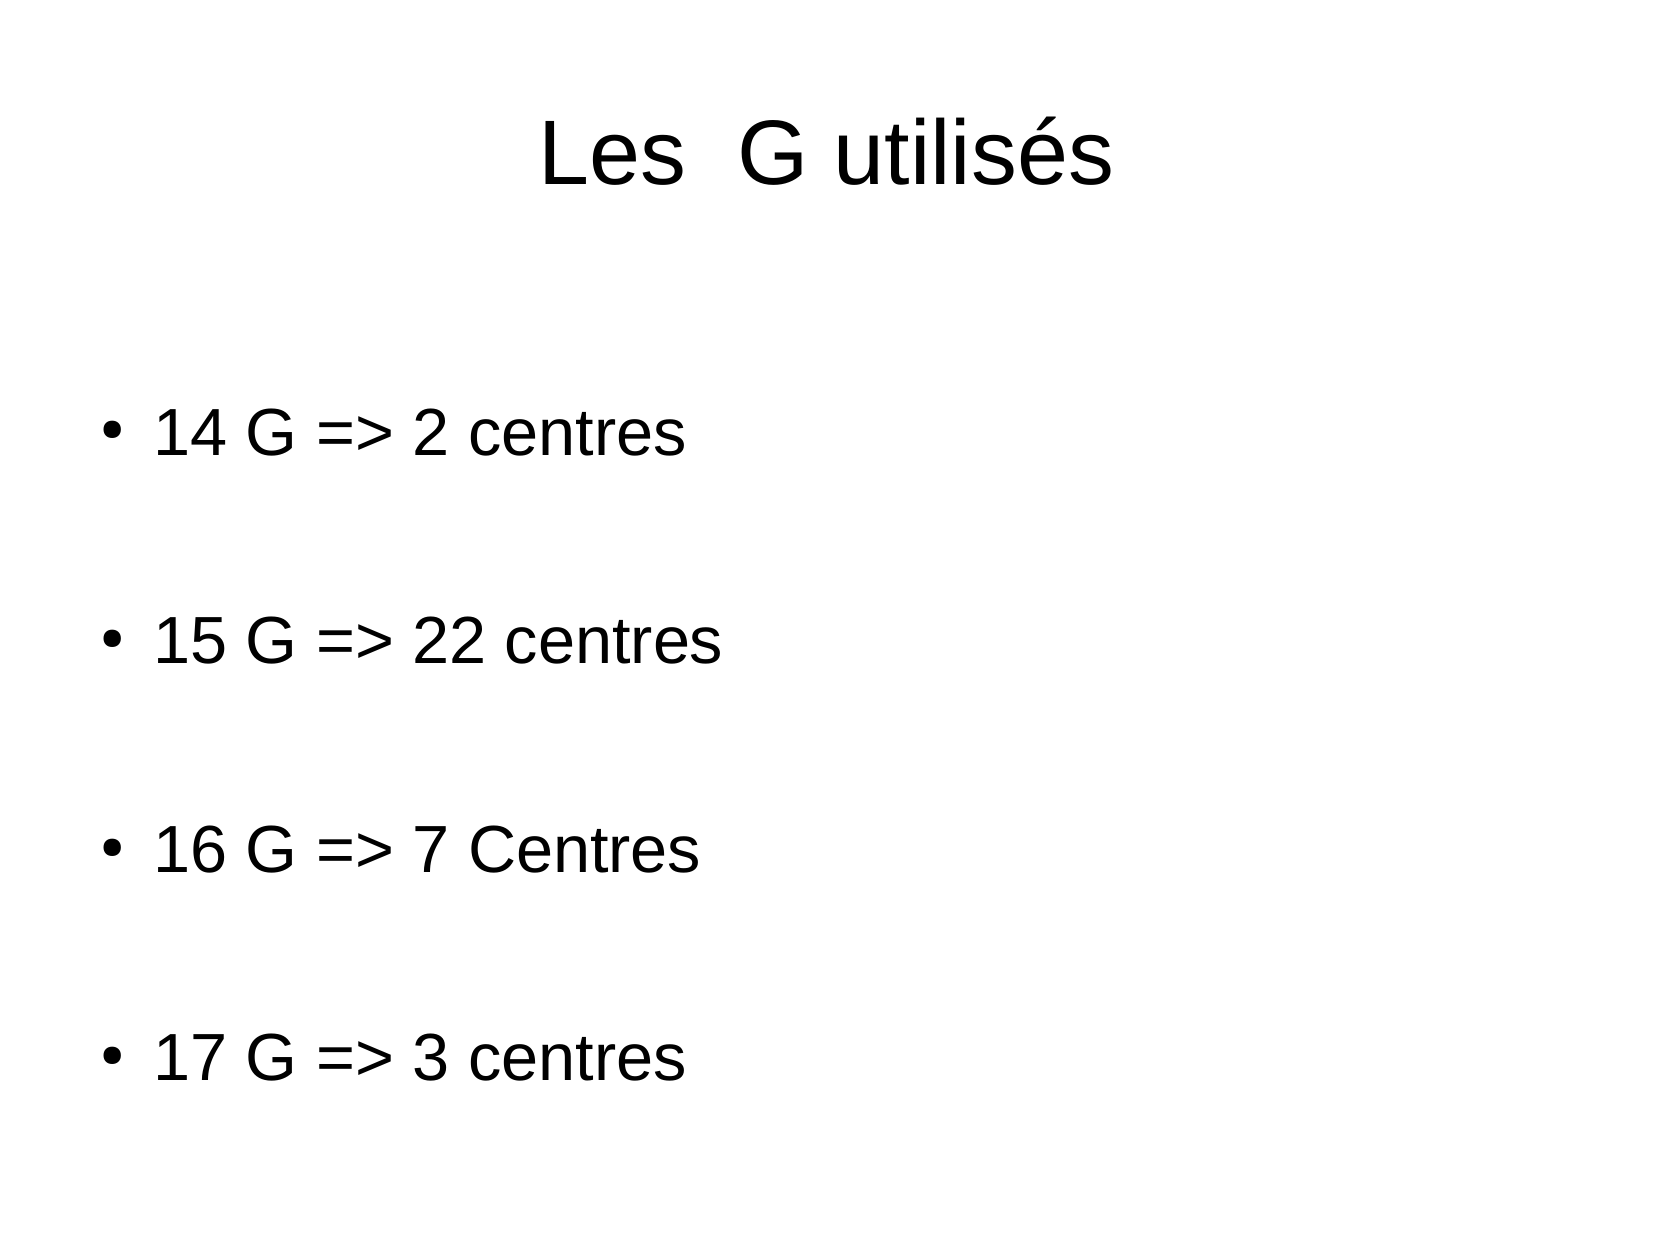

# Les G utilisés
14 G => 2 centres
15 G => 22 centres
16 G => 7 Centres
17 G => 3 centres